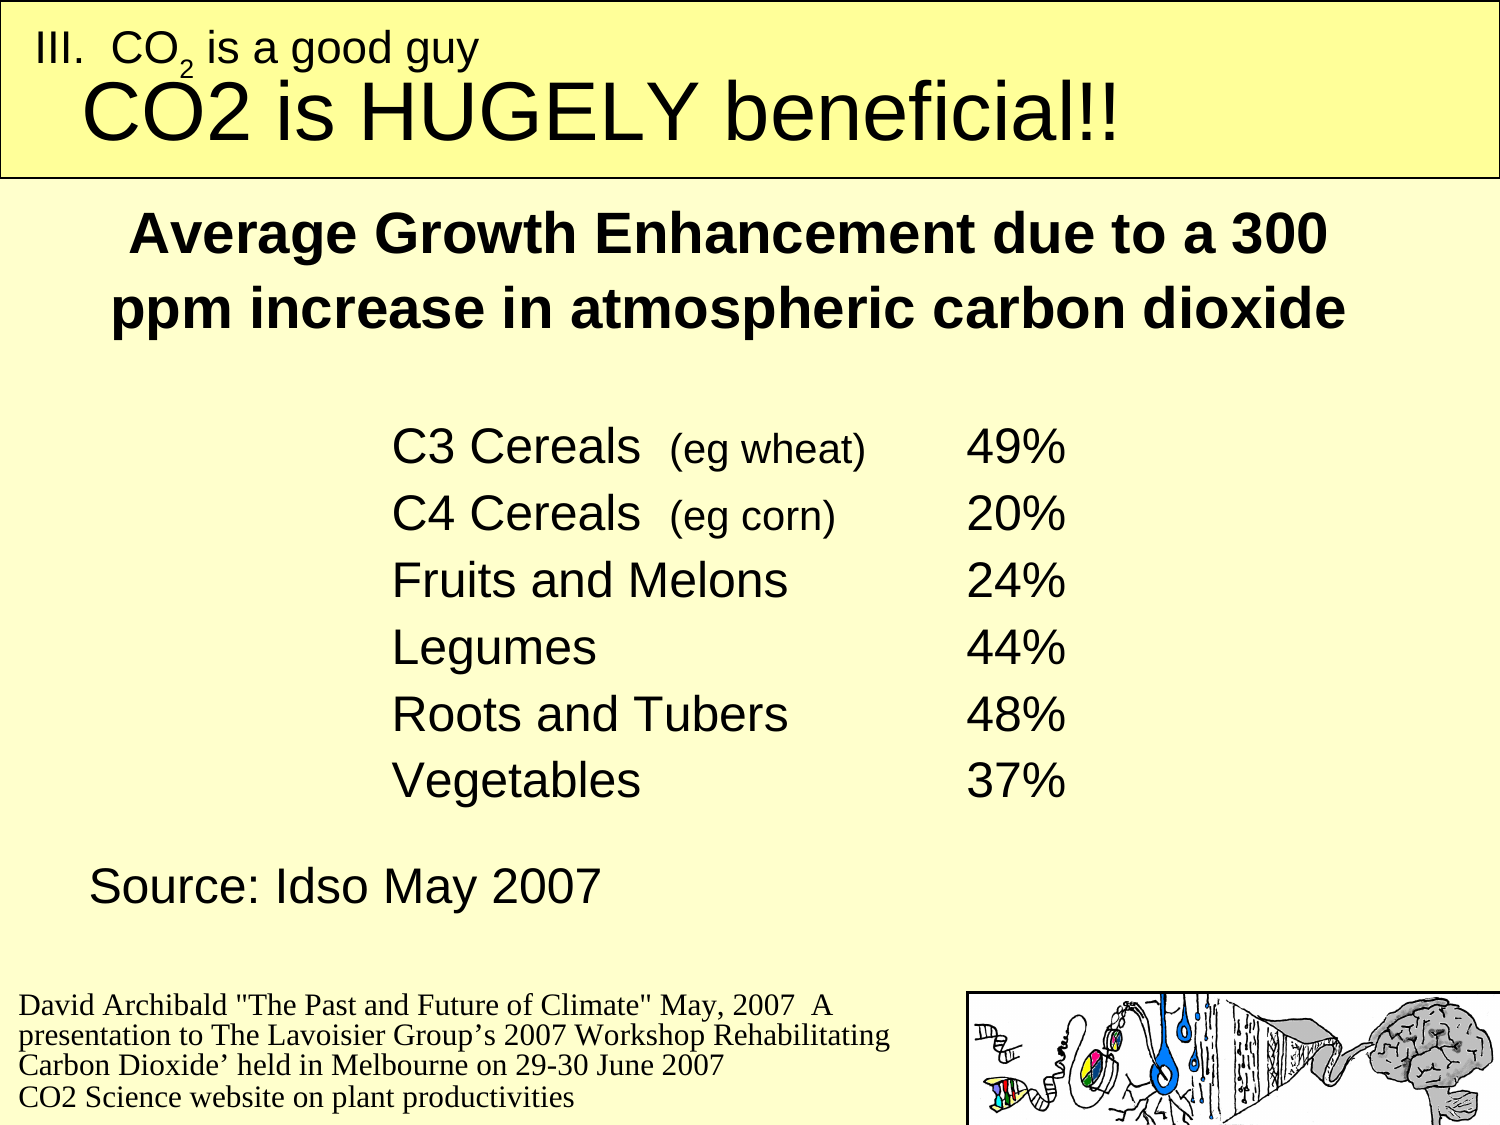

# III. CO2 is a good guy CO2 is HUGELY beneficial!!
Average Growth Enhancement due to a 300
ppm increase in atmospheric carbon dioxide
C3 Cereals	 (eg wheat)		 49%
C4 Cereals 	 (eg corn)		 20%
Fruits and Melons			 24%
Legumes					 44%
Roots and Tubers			 48%
Vegetables					 37%
Source: Idso May 2007
David Archibald "The Past and Future of Climate" May, 2007 A presentation to The Lavoisier Group’s 2007 Workshop Rehabilitating Carbon Dioxide’ held in Melbourne on 29-30 June 2007
CO2 Science website on plant productivities